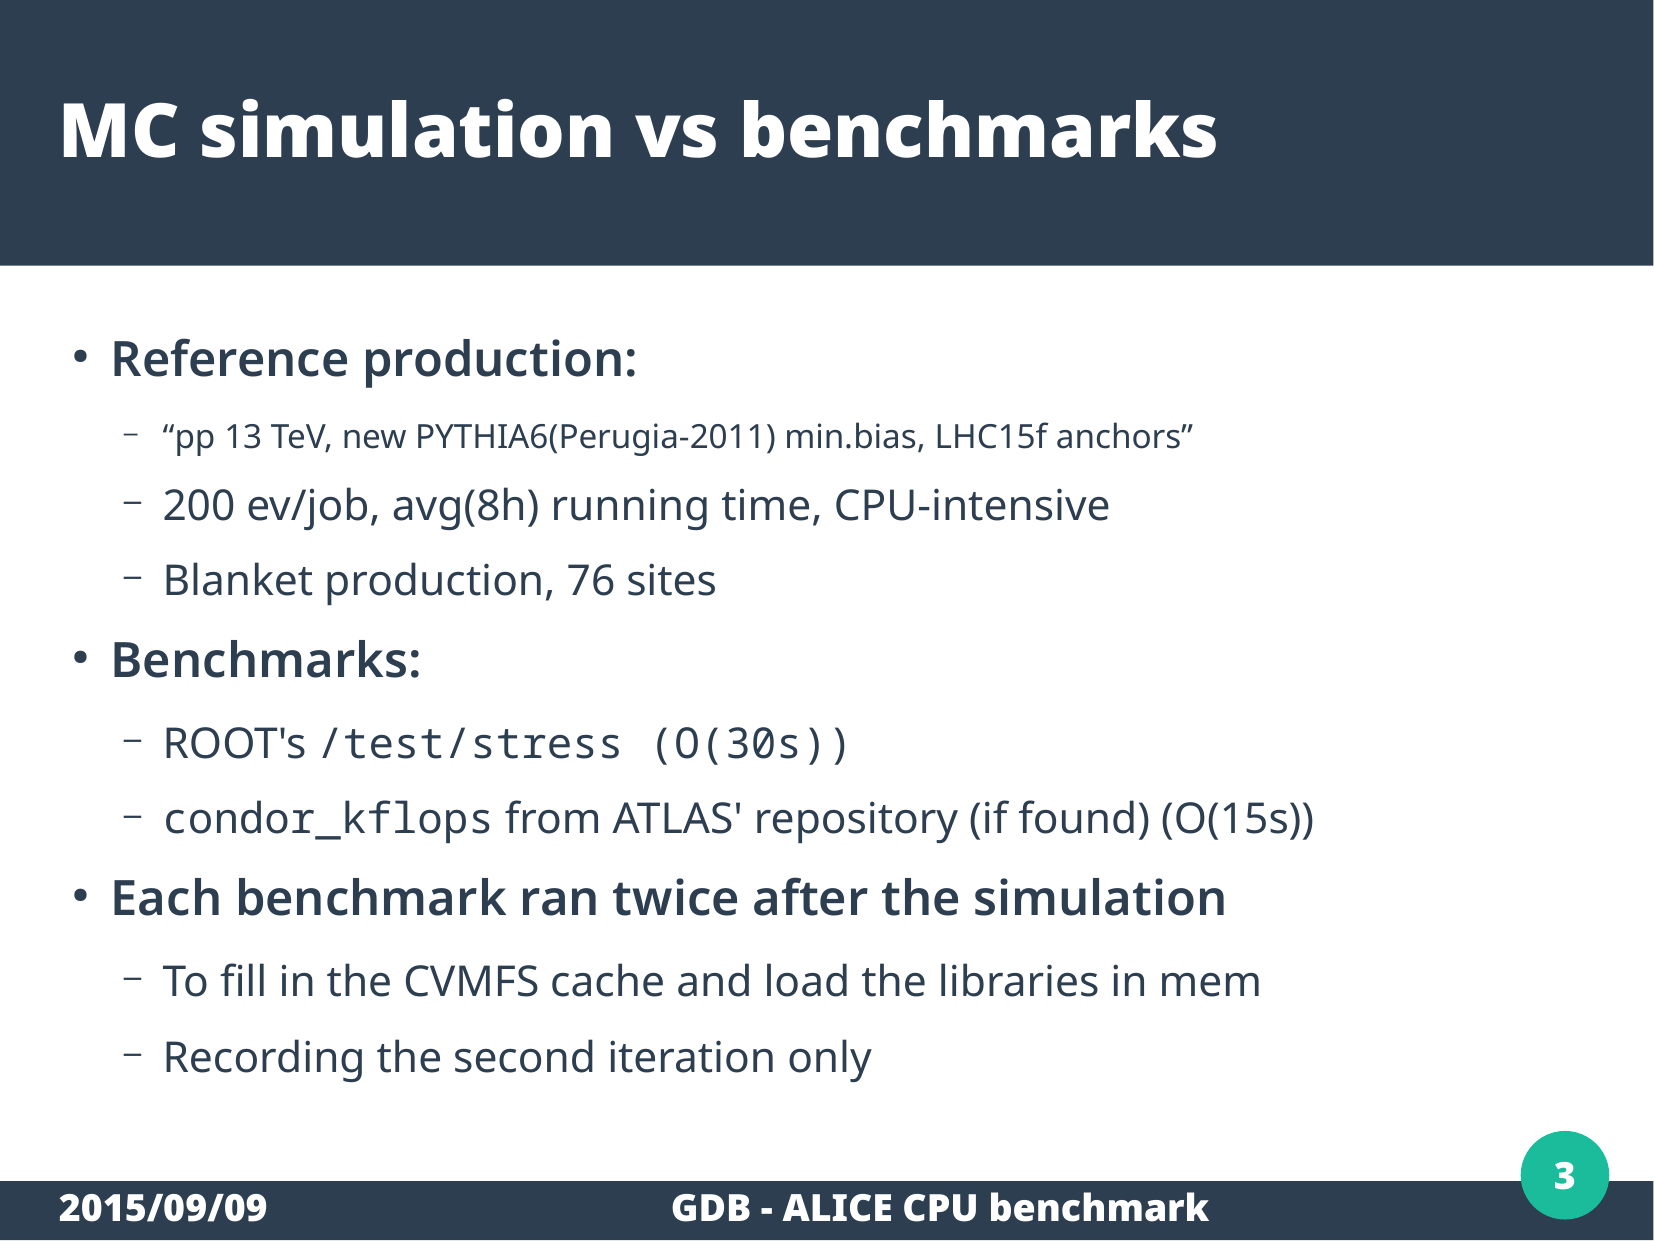

# MC simulation vs benchmarks
Reference production:
“pp 13 TeV, new PYTHIA6(Perugia-2011) min.bias, LHC15f anchors”
200 ev/job, avg(8h) running time, CPU-intensive
Blanket production, 76 sites
Benchmarks:
ROOT's /test/stress (O(30s))
condor_kflops from ATLAS' repository (if found) (O(15s))
Each benchmark ran twice after the simulation
To fill in the CVMFS cache and load the libraries in mem
Recording the second iteration only
3
2015/09/09
GDB - ALICE CPU benchmark